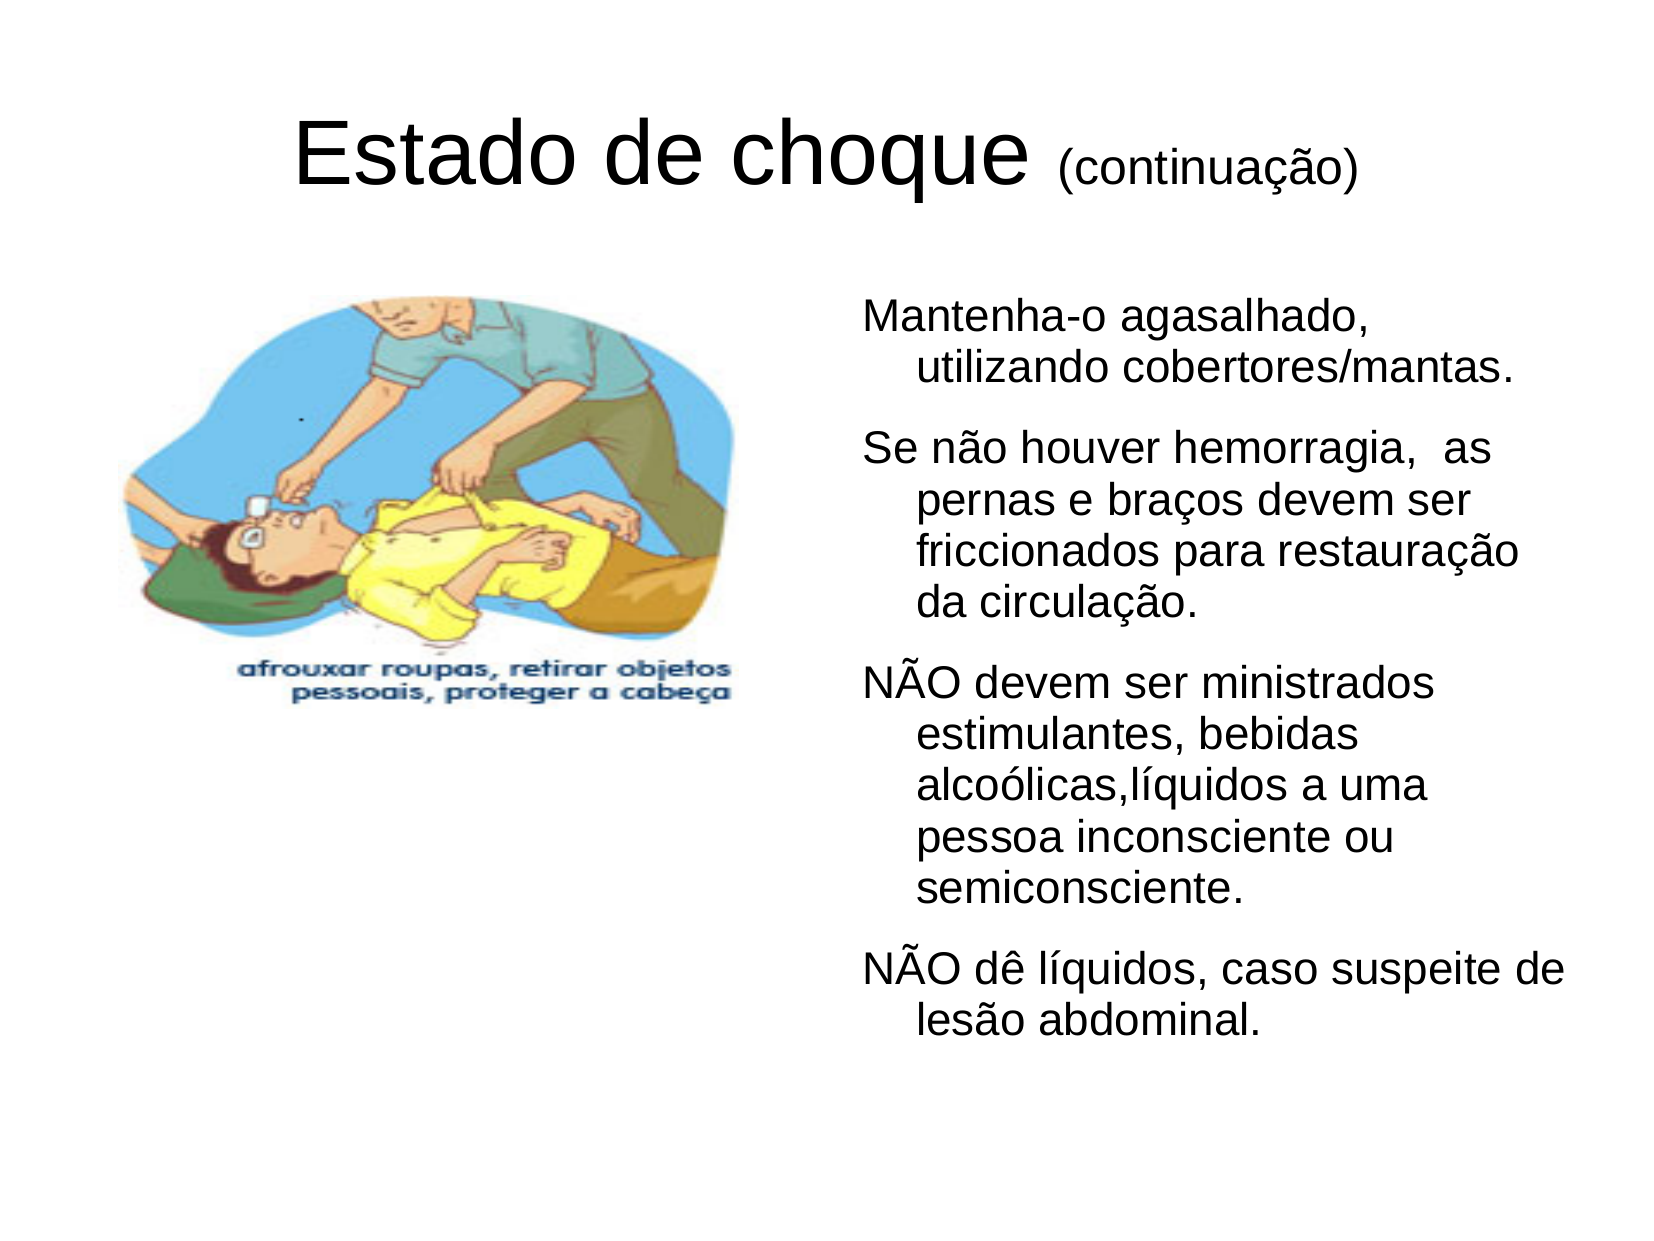

# Estado de choque (continuação)
Mantenha-o agasalhado, utilizando cobertores/mantas.
Se não houver hemorragia, as pernas e braços devem ser friccionados para restauração da circulação.
NÃO devem ser ministrados estimulantes, bebidas alcoólicas,líquidos a uma pessoa inconsciente ou semiconsciente.
NÃO dê líquidos, caso suspeite de lesão abdominal.